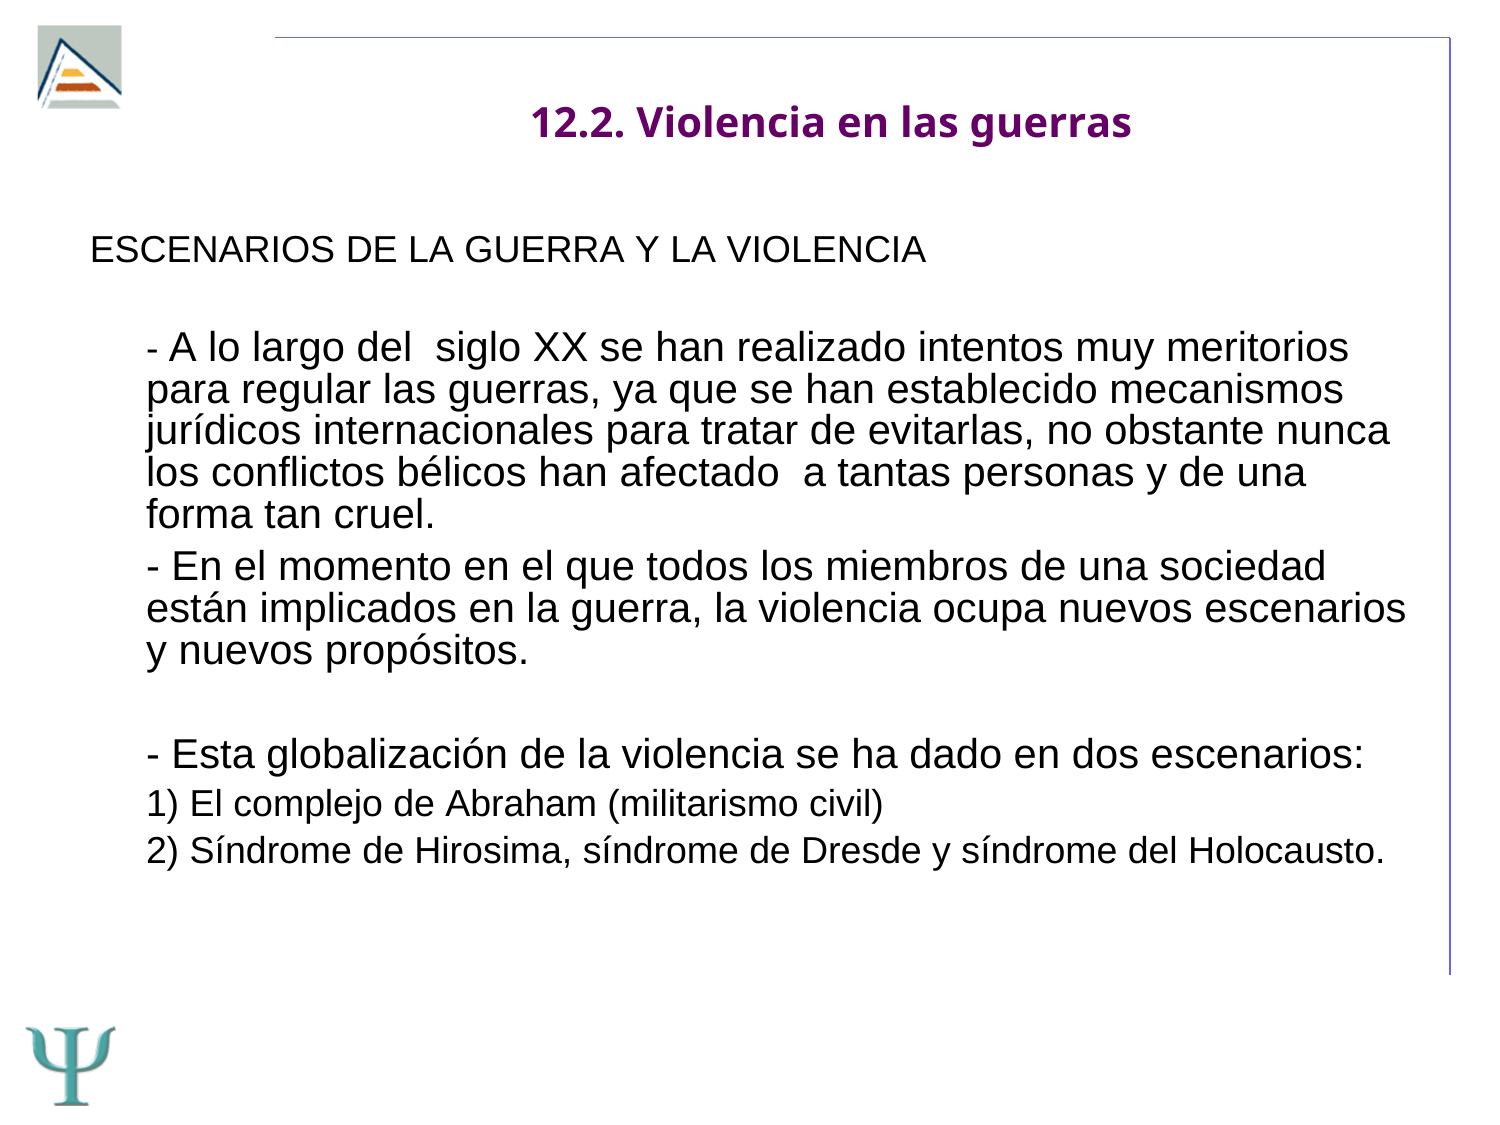

# 12.2. Violencia en las guerras
ESCENARIOS DE LA GUERRA Y LA VIOLENCIA
	- A lo largo del siglo XX se han realizado intentos muy meritorios para regular las guerras, ya que se han establecido mecanismos jurídicos internacionales para tratar de evitarlas, no obstante nunca los conflictos bélicos han afectado a tantas personas y de una forma tan cruel.
	- En el momento en el que todos los miembros de una sociedad están implicados en la guerra, la violencia ocupa nuevos escenarios y nuevos propósitos.
	- Esta globalización de la violencia se ha dado en dos escenarios:
	1) El complejo de Abraham (militarismo civil)
	2) Síndrome de Hirosima, síndrome de Dresde y síndrome del Holocausto.